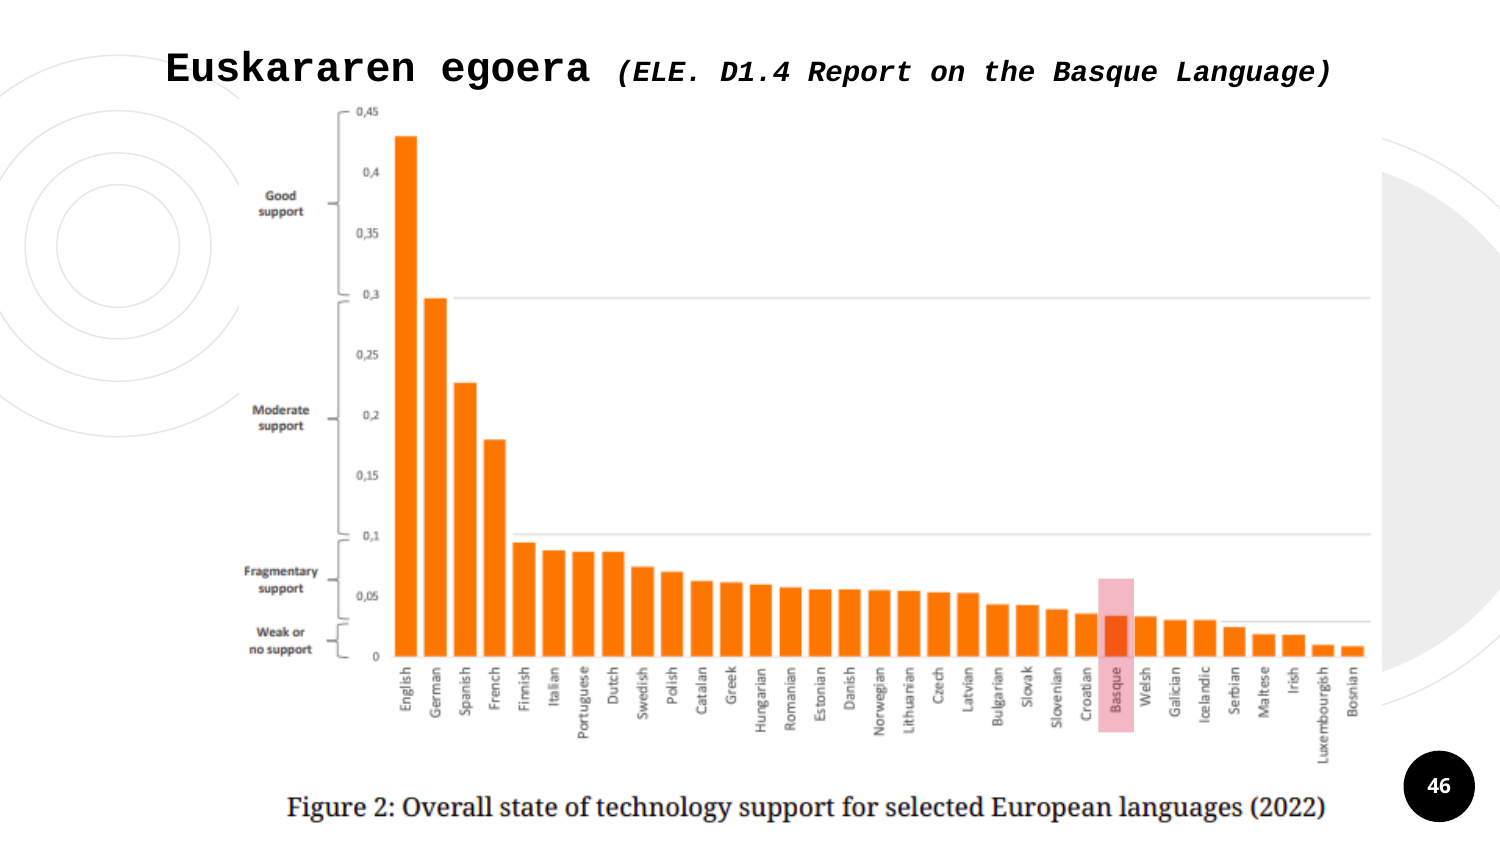

# Euskararen egoera (ELE. D1.4 Report on the Basque Language)